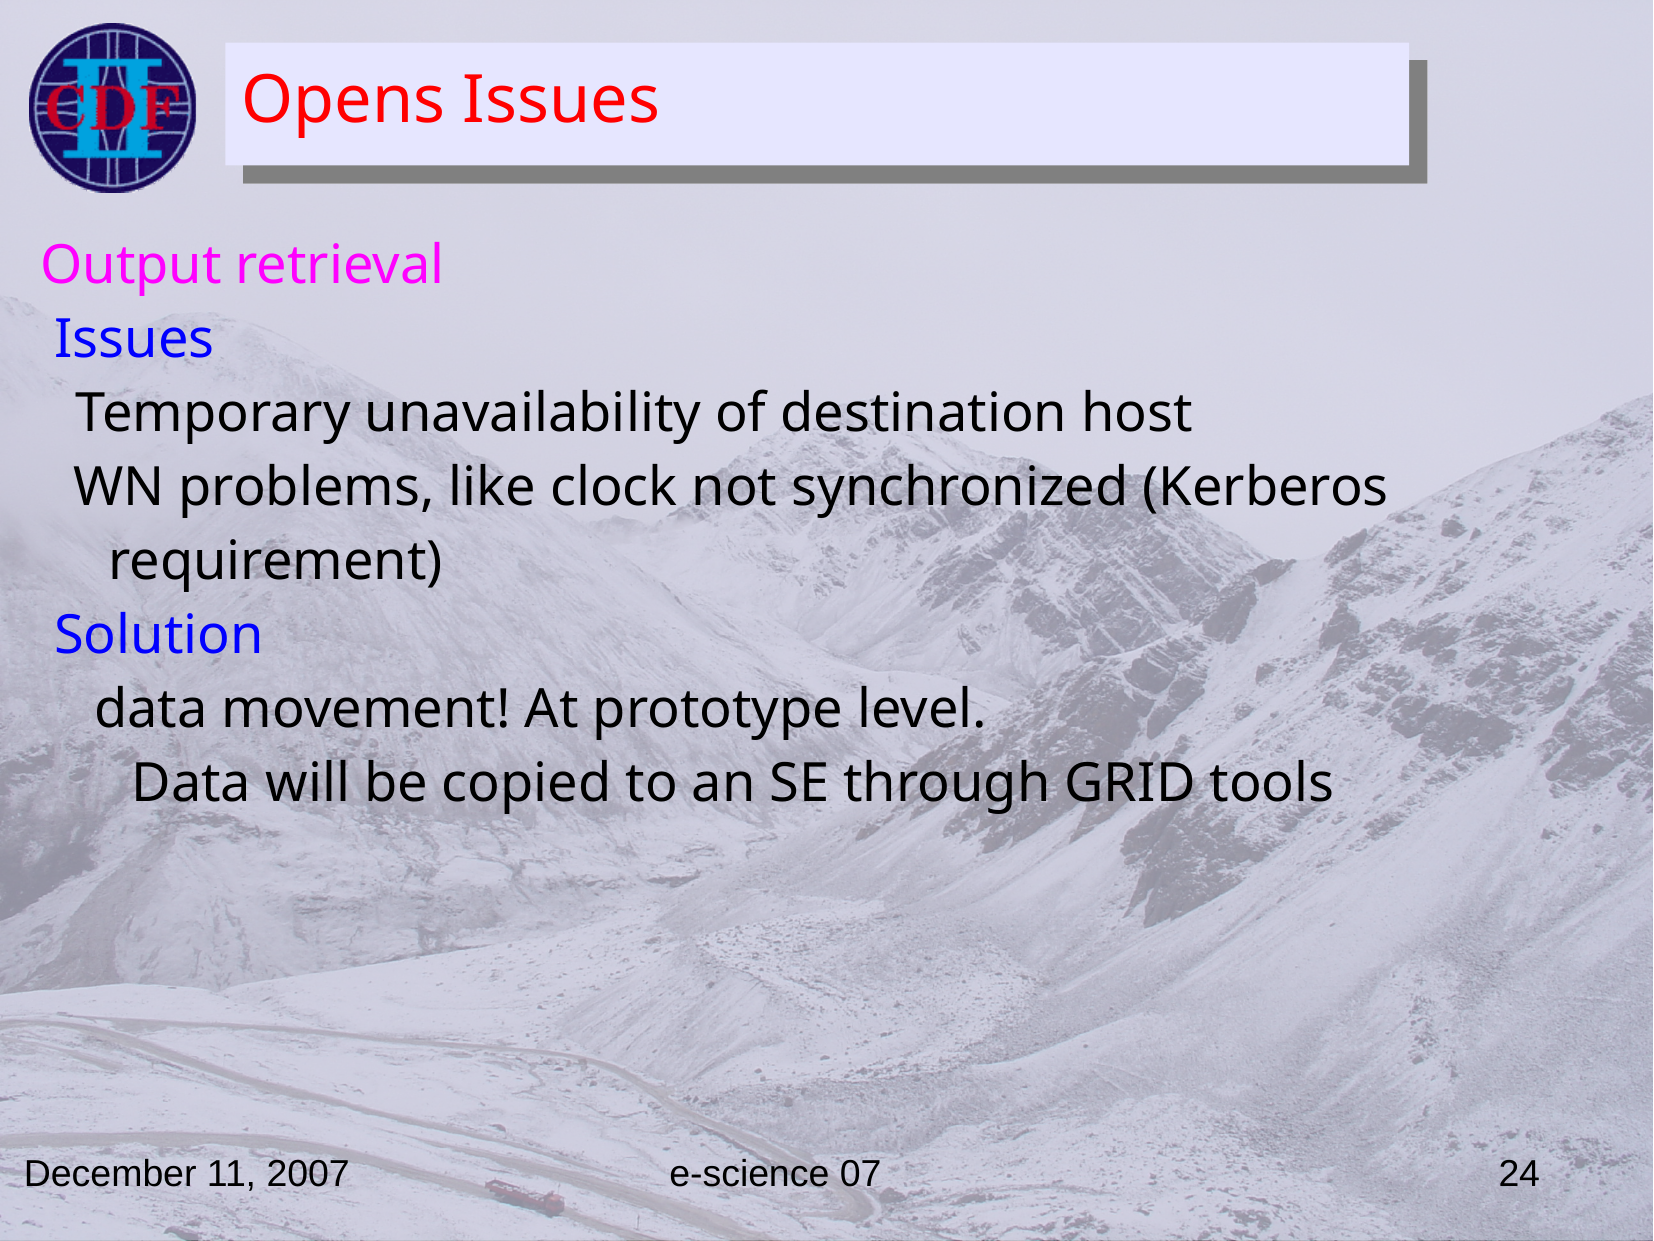

Opens Issues
Output retrieval
 Issues
Temporary unavailability of destination host
WN problems, like clock not synchronized (Kerberos requirement)
 Solution
 data movement! At prototype level.
 Data will be copied to an SE through GRID tools
December 11, 2007
24
e-science 07
December 11, 2007